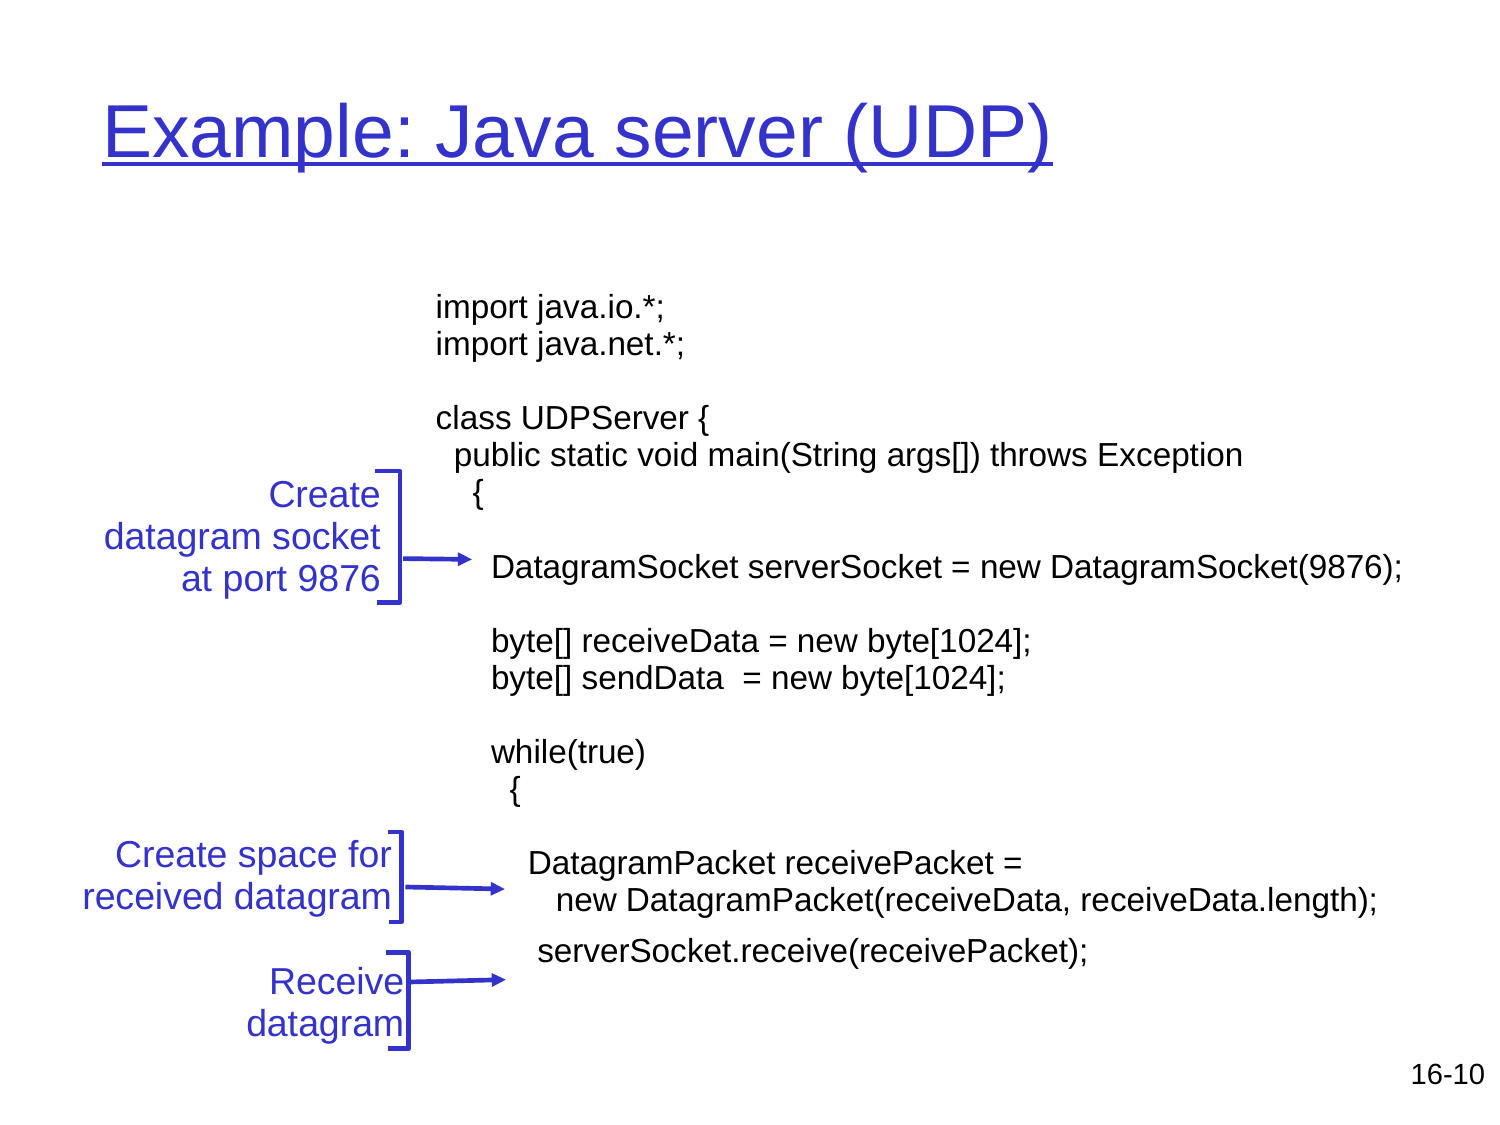

# Example: Java server (UDP)
import java.io.*;
import java.net.*;
class UDPServer {
 public static void main(String args[]) throws Exception
 {
 DatagramSocket serverSocket = new DatagramSocket(9876);
 byte[] receiveData = new byte[1024];
 byte[] sendData = new byte[1024];
 while(true)
 {
 DatagramPacket receivePacket =
 new DatagramPacket(receiveData, receiveData.length);
 serverSocket.receive(receivePacket);
Create
datagram socket
at port 9876
Create space for
received datagram
Receive
datagram
10